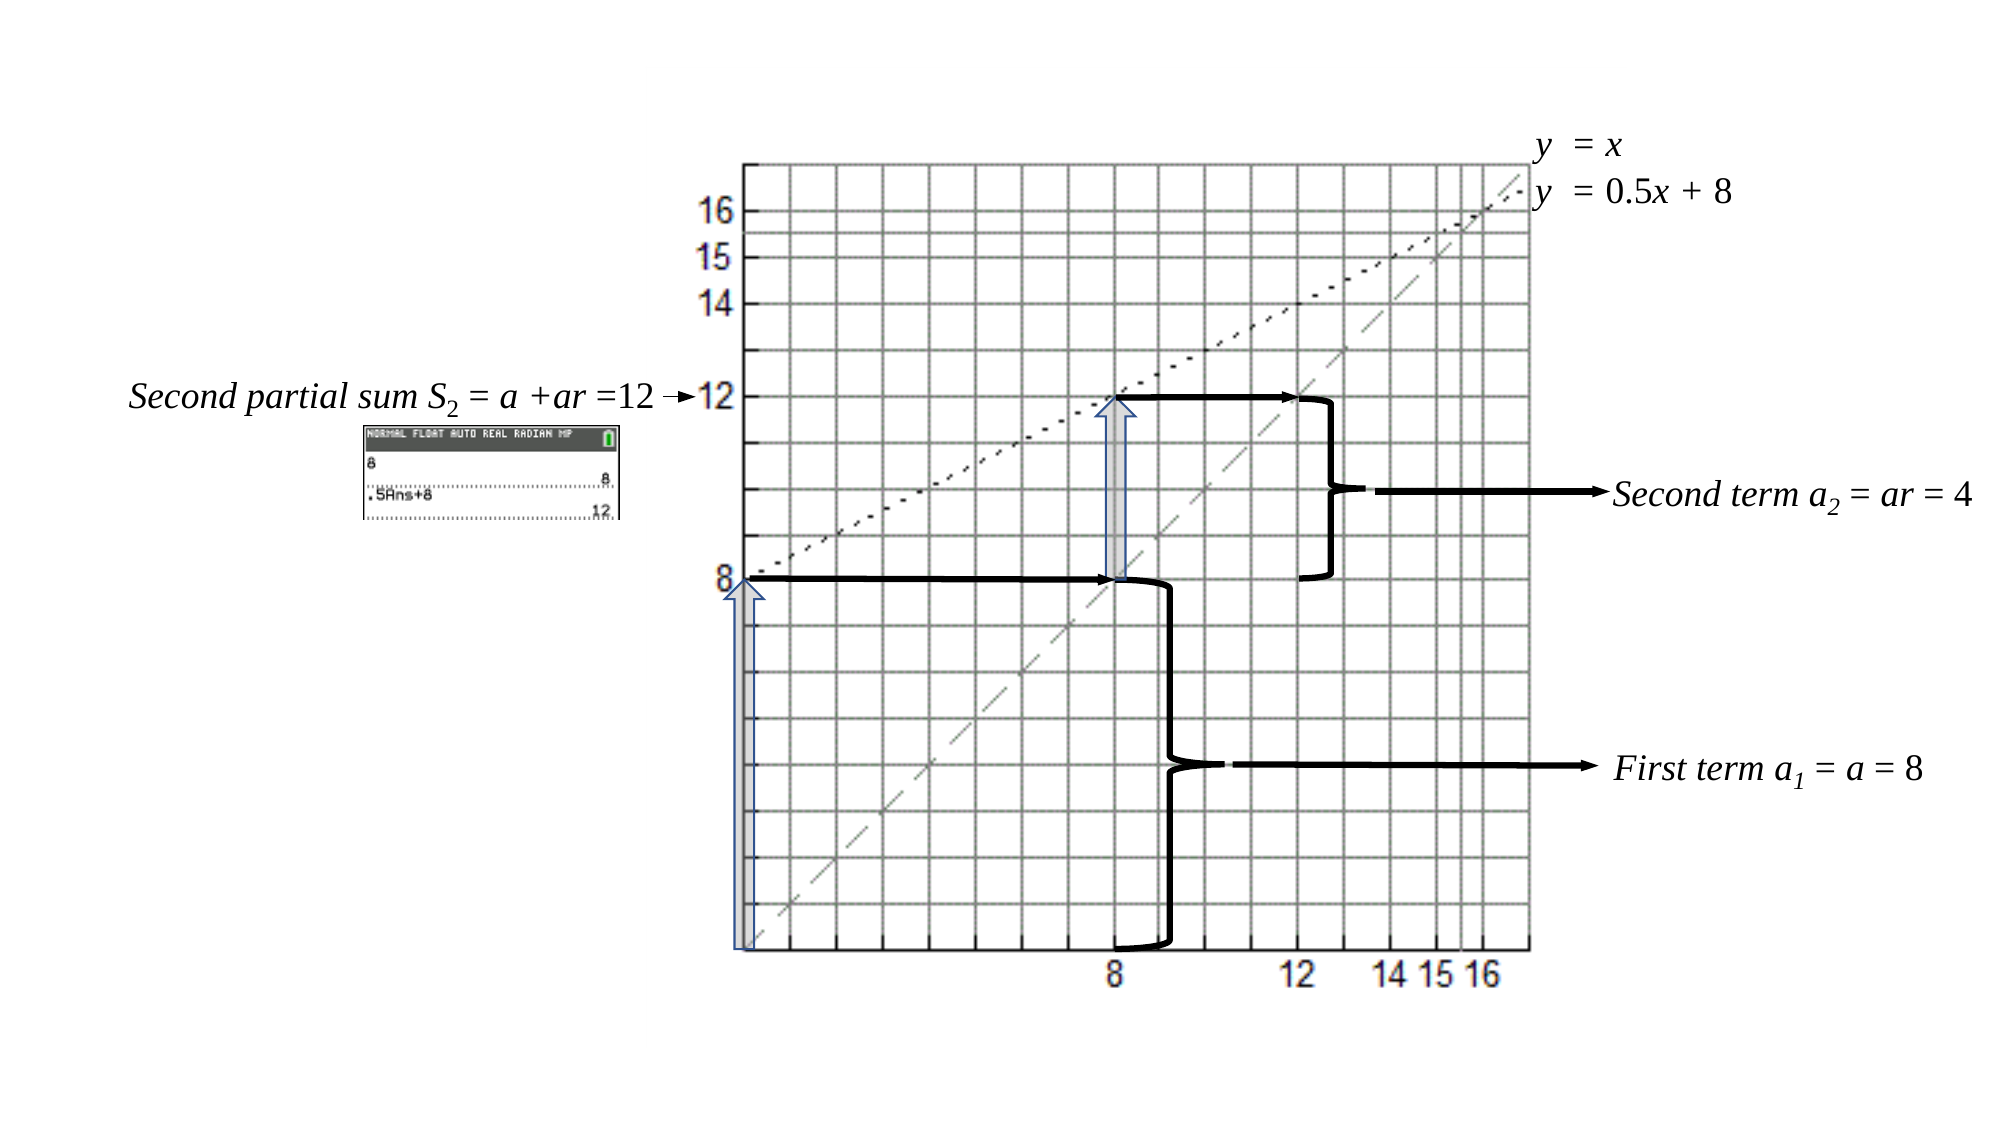

y = x
 y = 0.5x + 8
Second partial sum S2 = a +ar =12
Second term a2 = ar = 4
First term a1 = a = 8